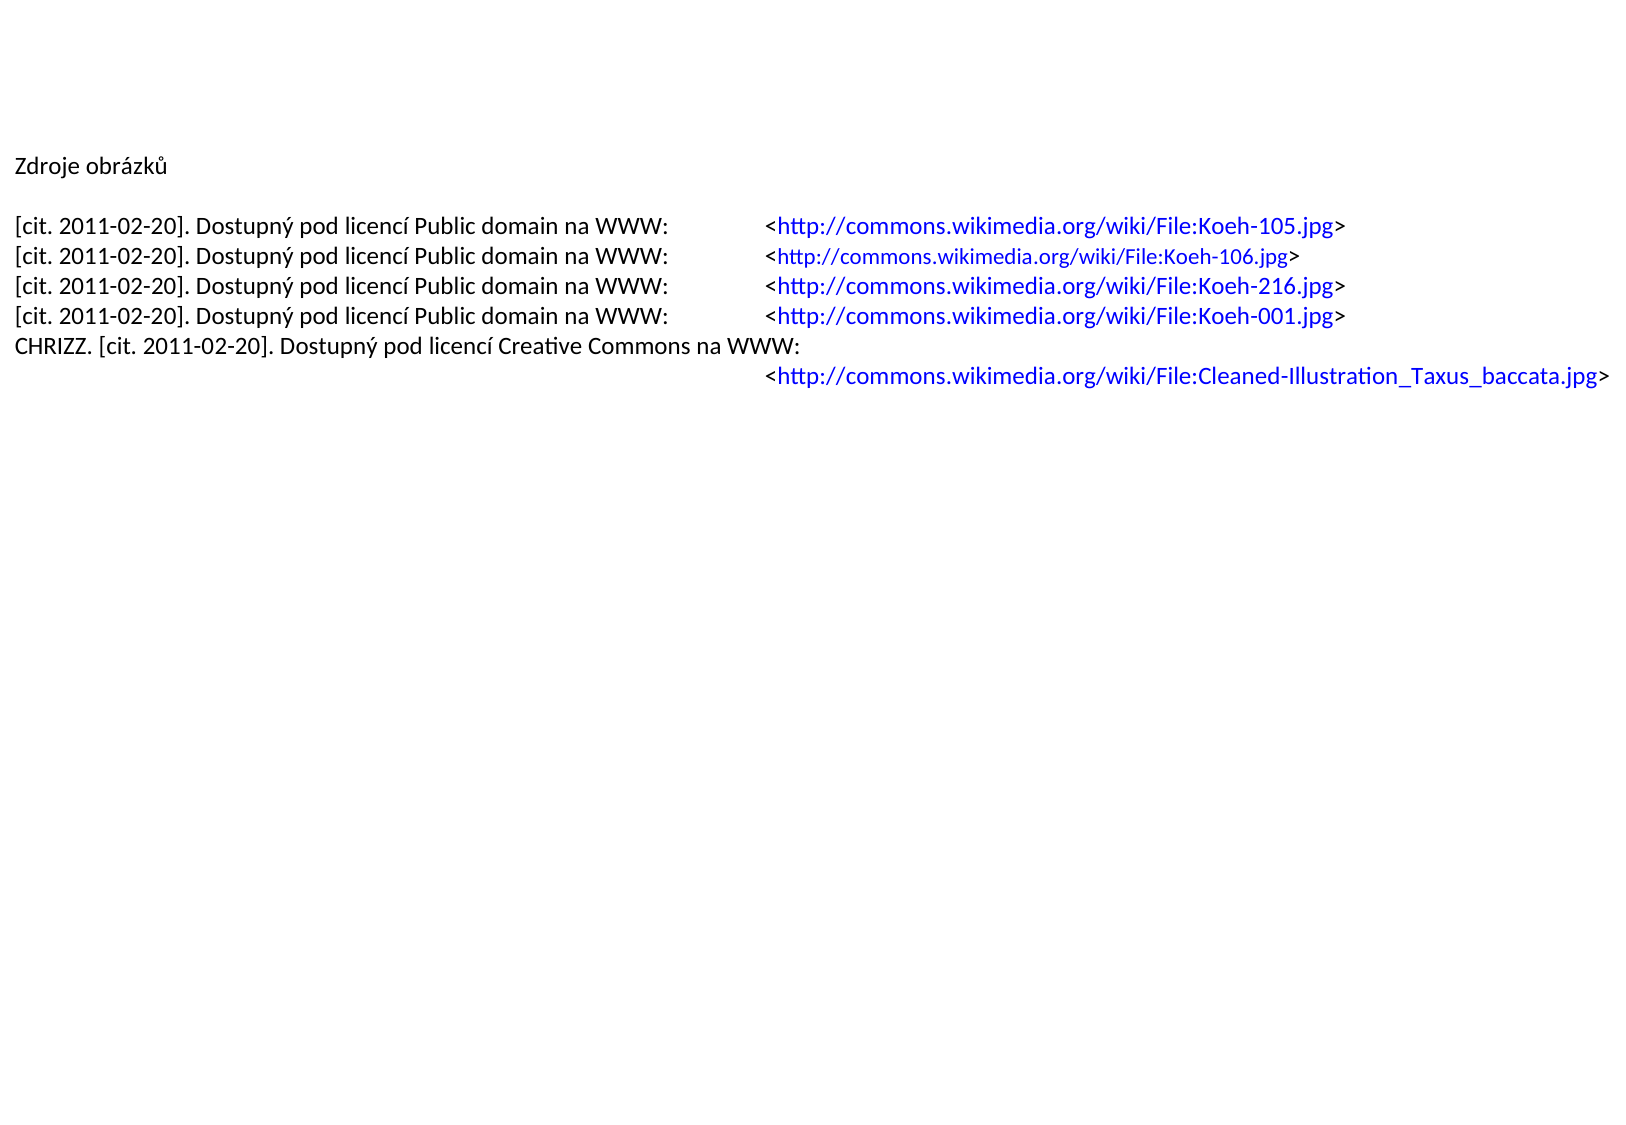

Zdroje obrázků
[cit. 2011-02-20]. Dostupný pod licencí Public domain na WWW:	<http://commons.wikimedia.org/wiki/File:Koeh-105.jpg>
[cit. 2011-02-20]. Dostupný pod licencí Public domain na WWW:	<http://commons.wikimedia.org/wiki/File:Koeh-106.jpg>
[cit. 2011-02-20]. Dostupný pod licencí Public domain na WWW:	<http://commons.wikimedia.org/wiki/File:Koeh-216.jpg>
[cit. 2011-02-20]. Dostupný pod licencí Public domain na WWW:	<http://commons.wikimedia.org/wiki/File:Koeh-001.jpg>
CHRIZZ. [cit. 2011-02-20]. Dostupný pod licencí Creative Commons na WWW:
					<http://commons.wikimedia.org/wiki/File:Cleaned-Illustration_Taxus_baccata.jpg>